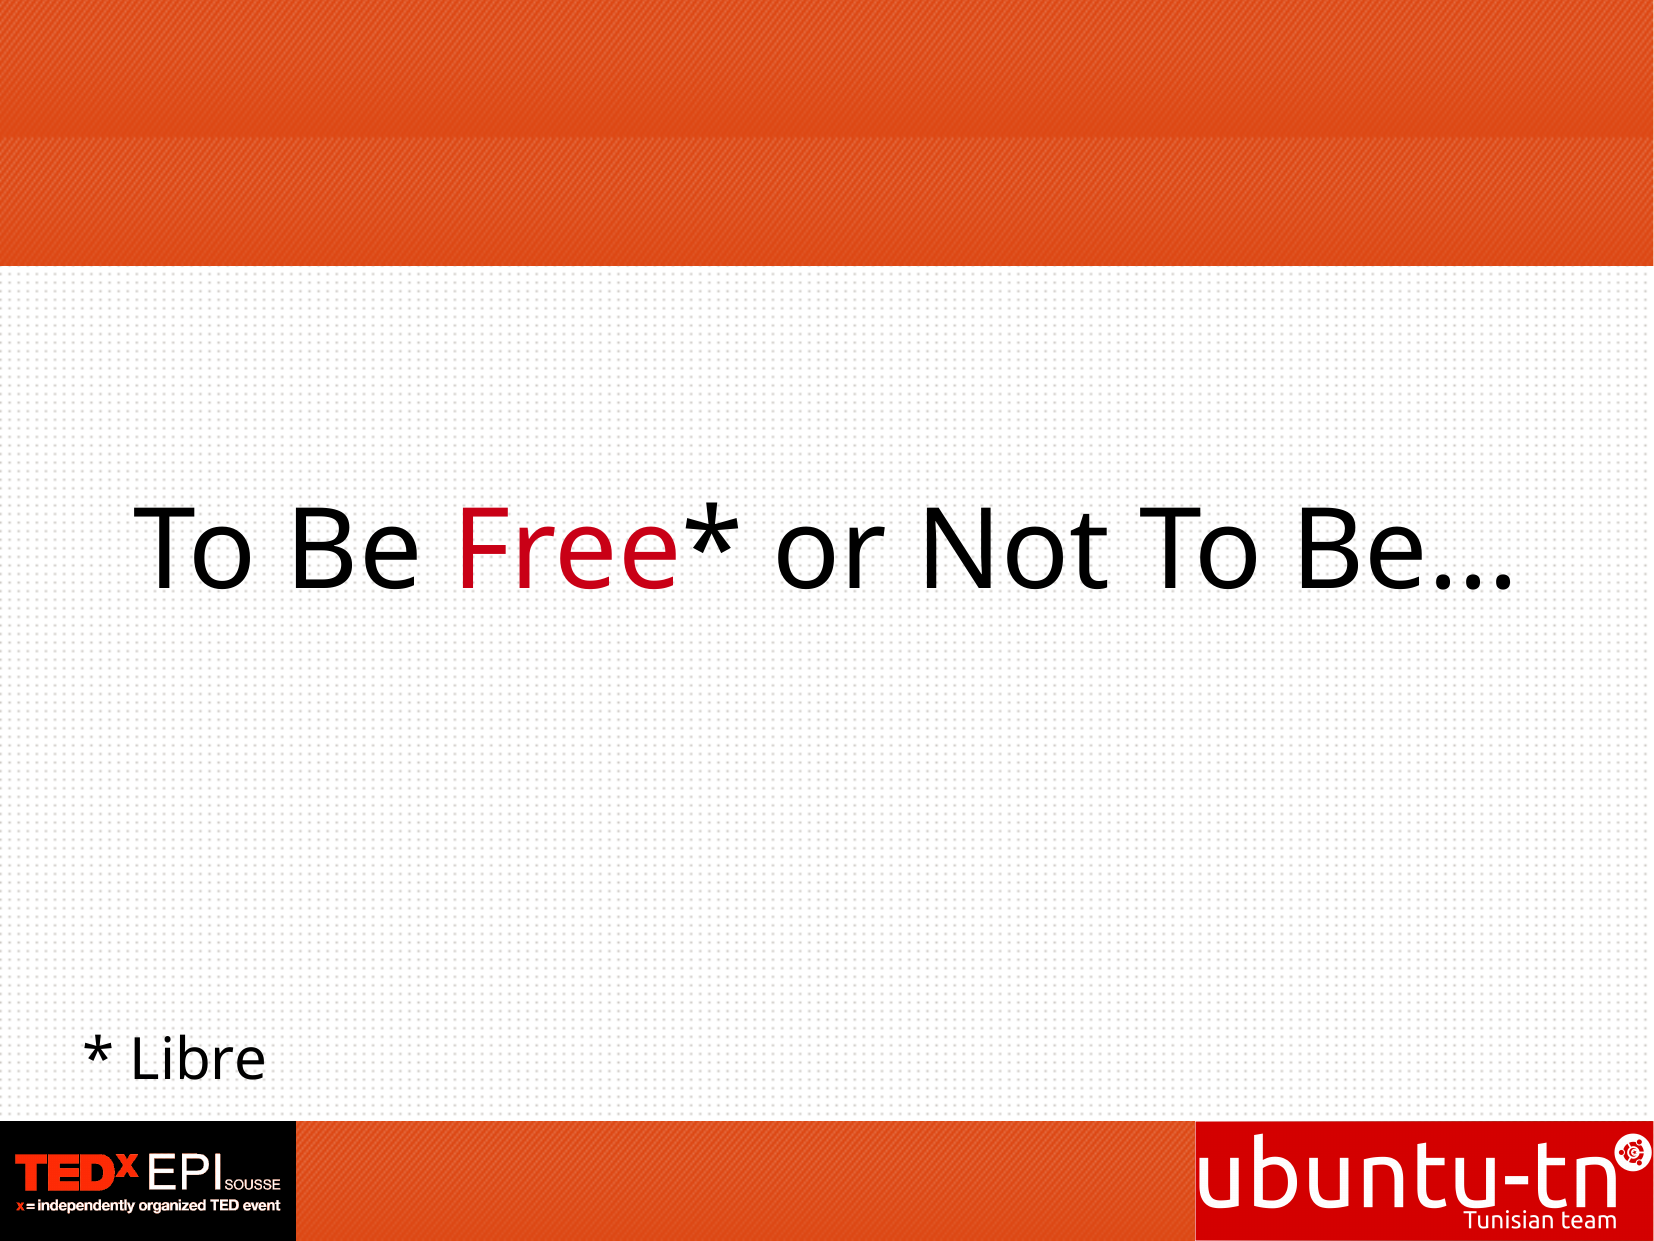

# To Be Free* or Not To Be...
* Libre